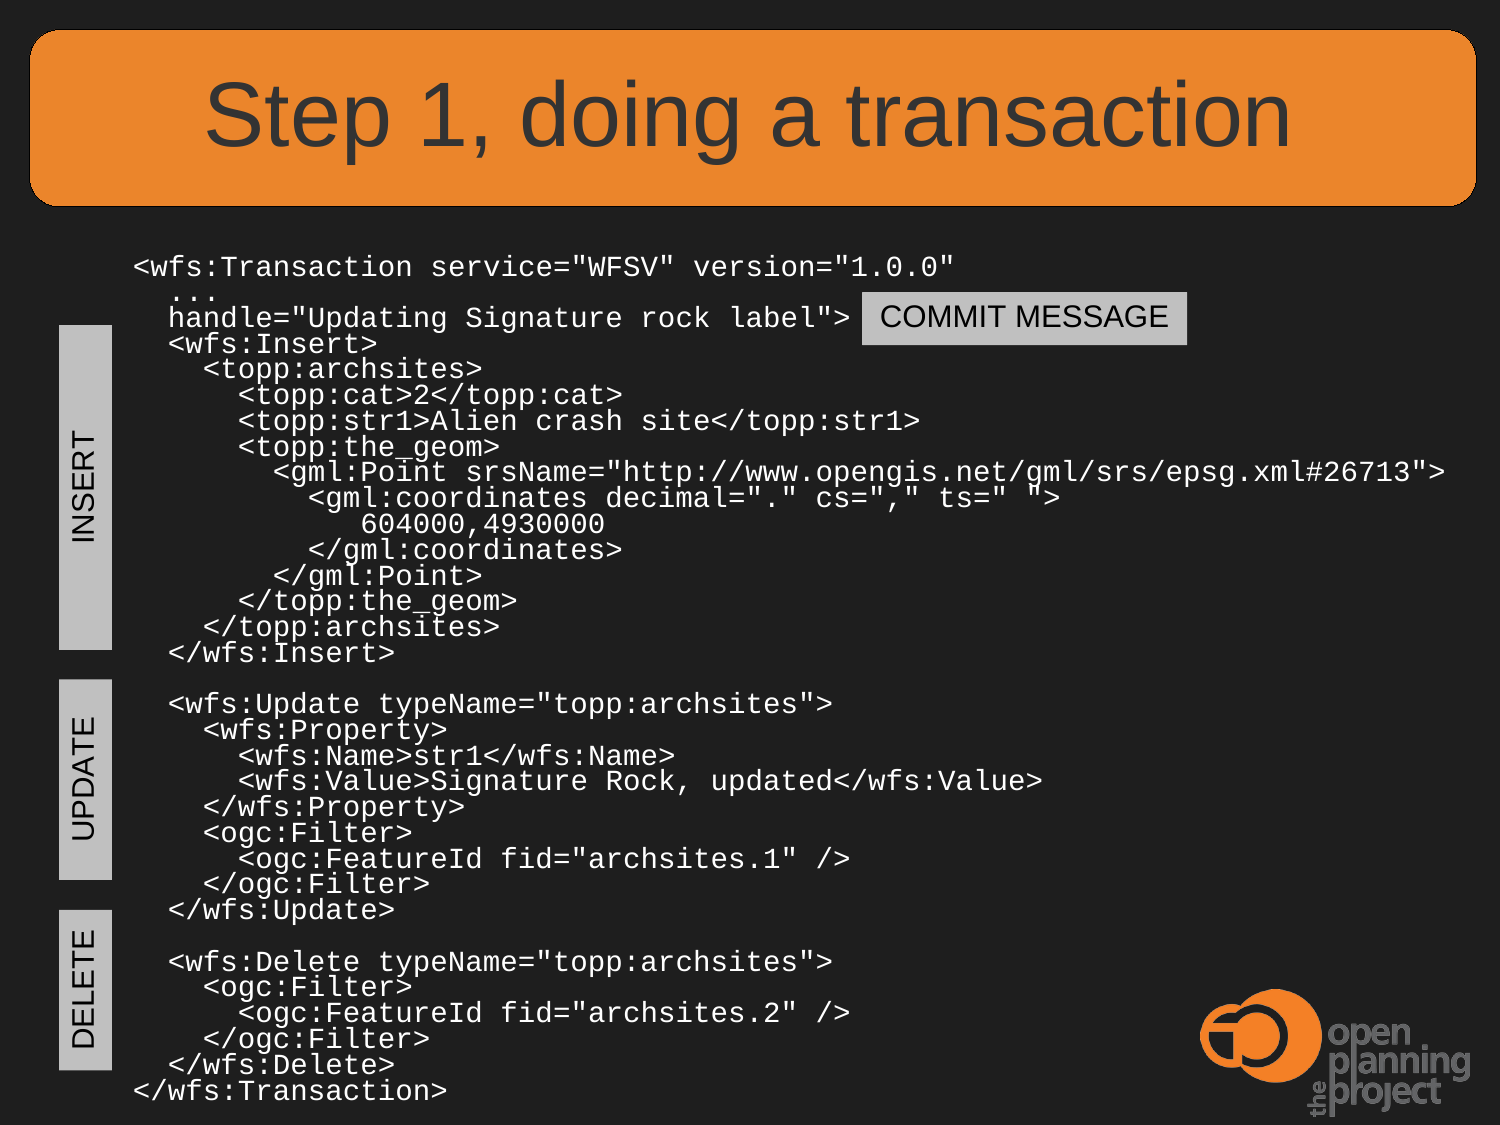

# Step 1, doing a transaction
<wfs:Transaction service="WFSV" version="1.0.0"
 ...
 handle="Updating Signature rock label">
 <wfs:Insert>
 <topp:archsites>
 <topp:cat>2</topp:cat>
 <topp:str1>Alien crash site</topp:str1>
 <topp:the_geom>
 <gml:Point srsName="http://www.opengis.net/gml/srs/epsg.xml#26713">
 <gml:coordinates decimal="." cs="," ts=" ">
 604000,4930000
 </gml:coordinates>
 </gml:Point>
 </topp:the_geom>
 </topp:archsites>
 </wfs:Insert>
 <wfs:Update typeName="topp:archsites">
 <wfs:Property>
 <wfs:Name>str1</wfs:Name>
 <wfs:Value>Signature Rock, updated</wfs:Value>
 </wfs:Property>
 <ogc:Filter>
 <ogc:FeatureId fid="archsites.1" />
 </ogc:Filter>
 </wfs:Update>
 <wfs:Delete typeName="topp:archsites">
 <ogc:Filter>
 <ogc:FeatureId fid="archsites.2" />
 </ogc:Filter>
 </wfs:Delete>
</wfs:Transaction>
COMMIT MESSAGE
INSERT
UPDATE
DELETE